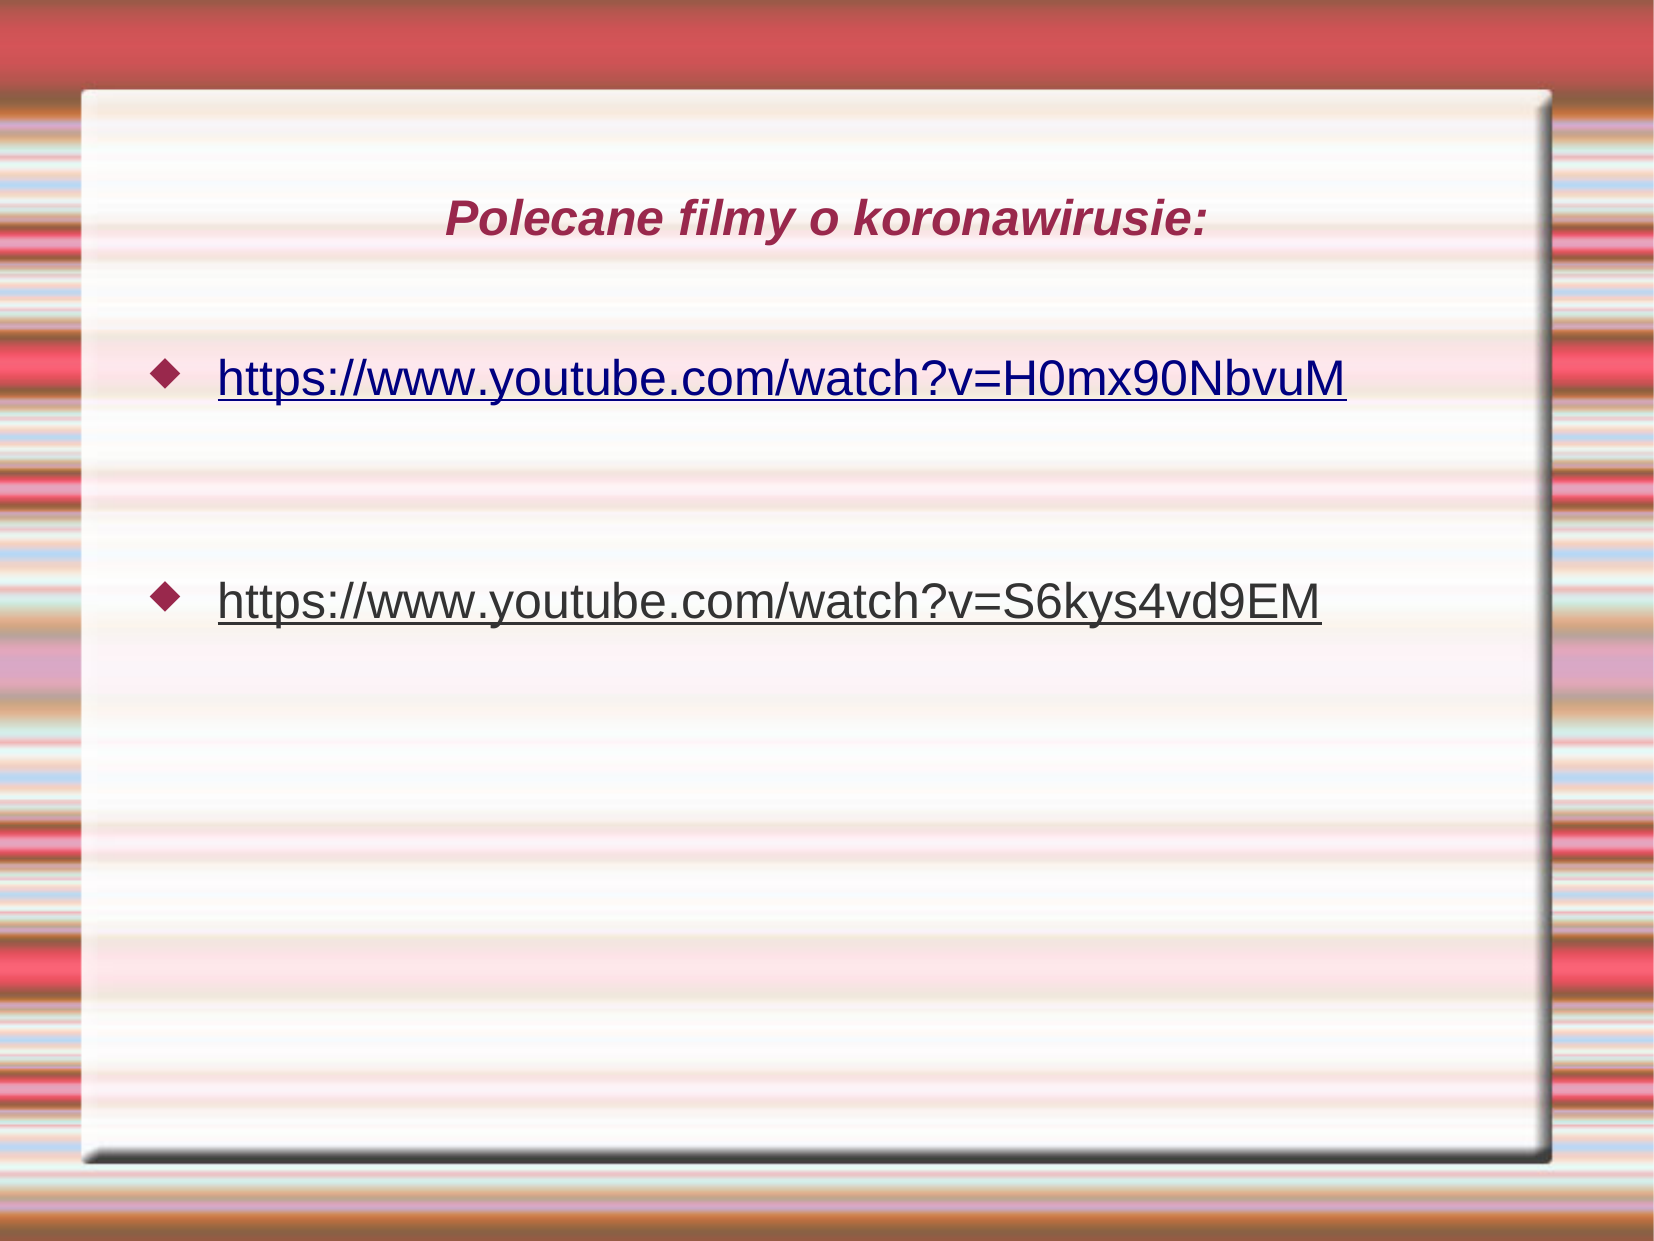

# Polecane filmy o koronawirusie:
https://www.youtube.com/watch?v=H0mx90NbvuM
https://www.youtube.com/watch?v=S6kys4vd9EM